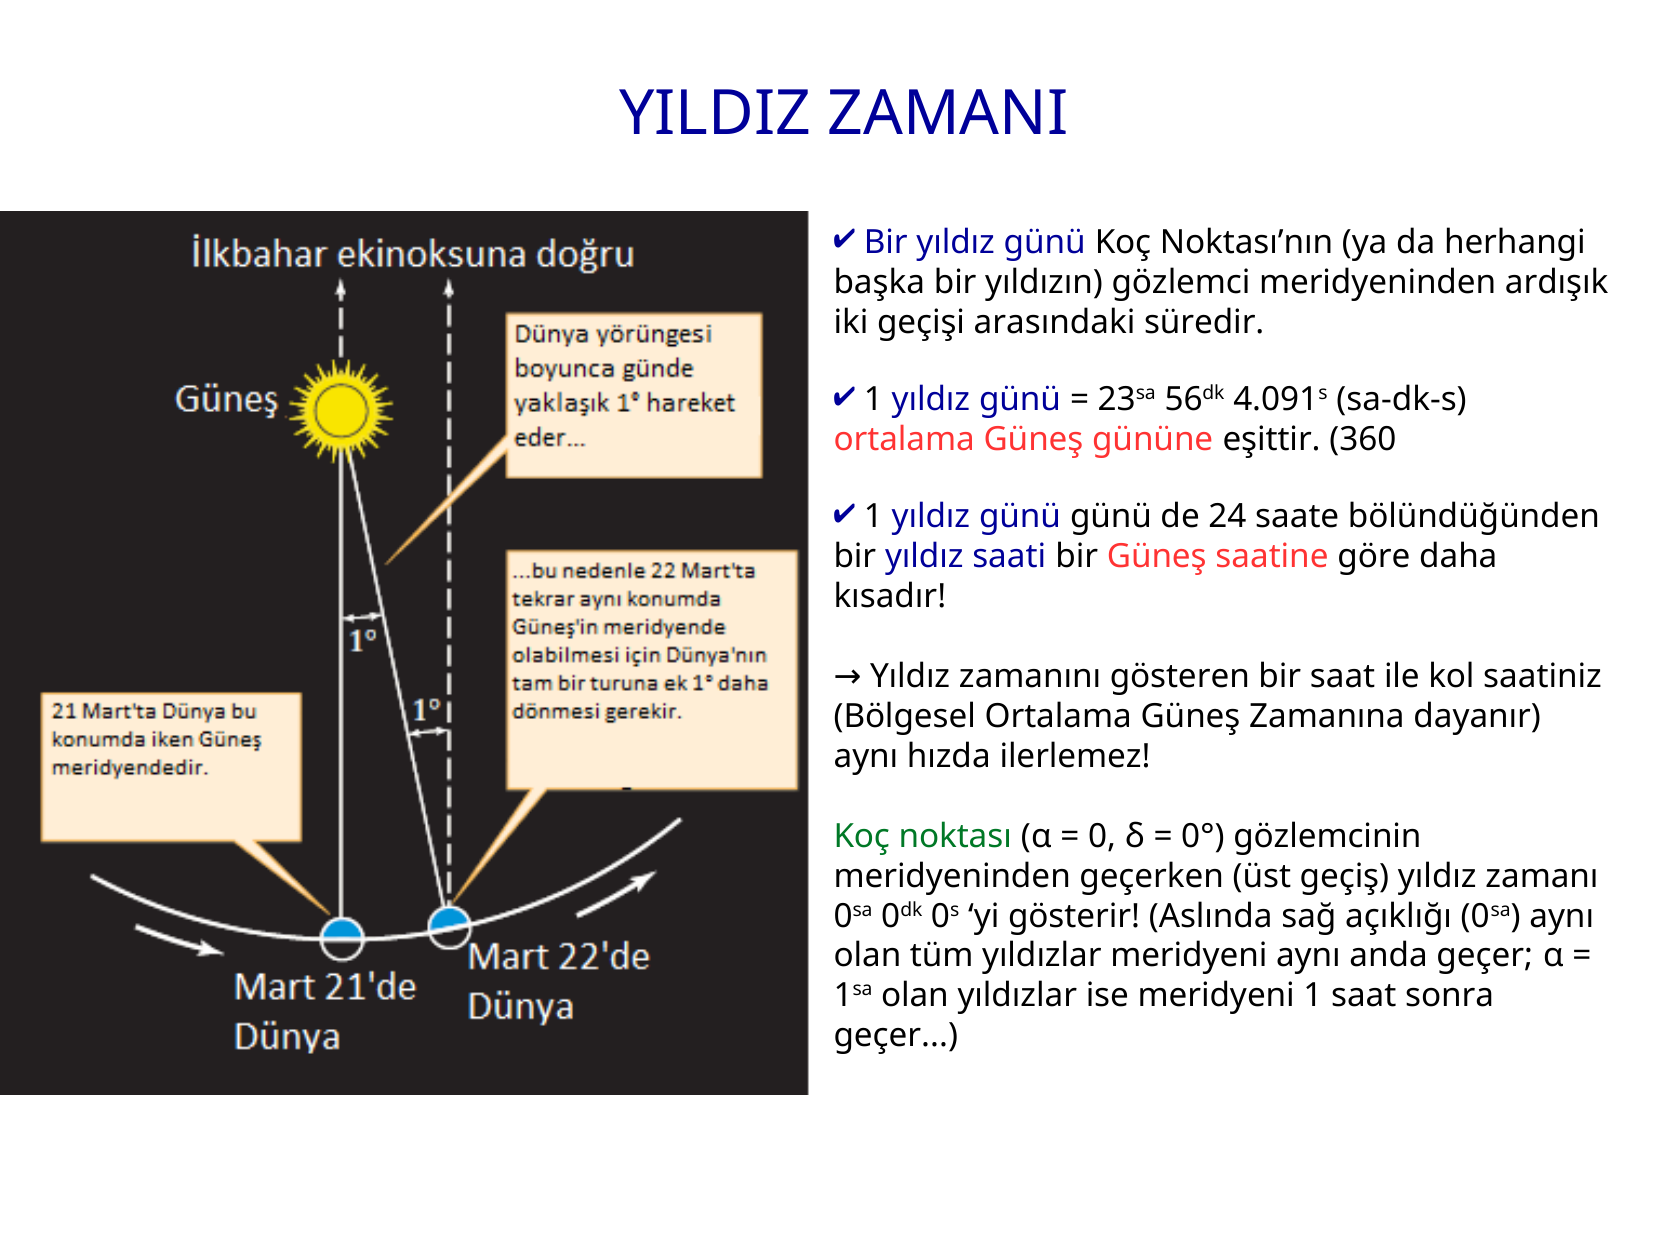

# YILDIZ ZAMANI
 Bir yıldız günü Koç Noktası’nın (ya da herhangi başka bir yıldızın) gözlemci meridyeninden ardışık iki geçişi arasındaki süredir.
 1 yıldız günü = 23sa 56dk 4.091s (sa-dk-s) ortalama Güneş gününe eşittir. (360
 1 yıldız günü günü de 24 saate bölündüğünden bir yıldız saati bir Güneş saatine göre daha kısadır!
→ Yıldız zamanını gösteren bir saat ile kol saatiniz (Bölgesel Ortalama Güneş Zamanına dayanır) aynı hızda ilerlemez!
Koç noktası (α = 0, δ = 0°) gözlemcinin meridyeninden geçerken (üst geçiş) yıldız zamanı 0sa 0dk 0s ‘yi gösterir! (Aslında sağ açıklığı (0sa) aynı olan tüm yıldızlar meridyeni aynı anda geçer; α = 1sa olan yıldızlar ise meridyeni 1 saat sonra geçer...)